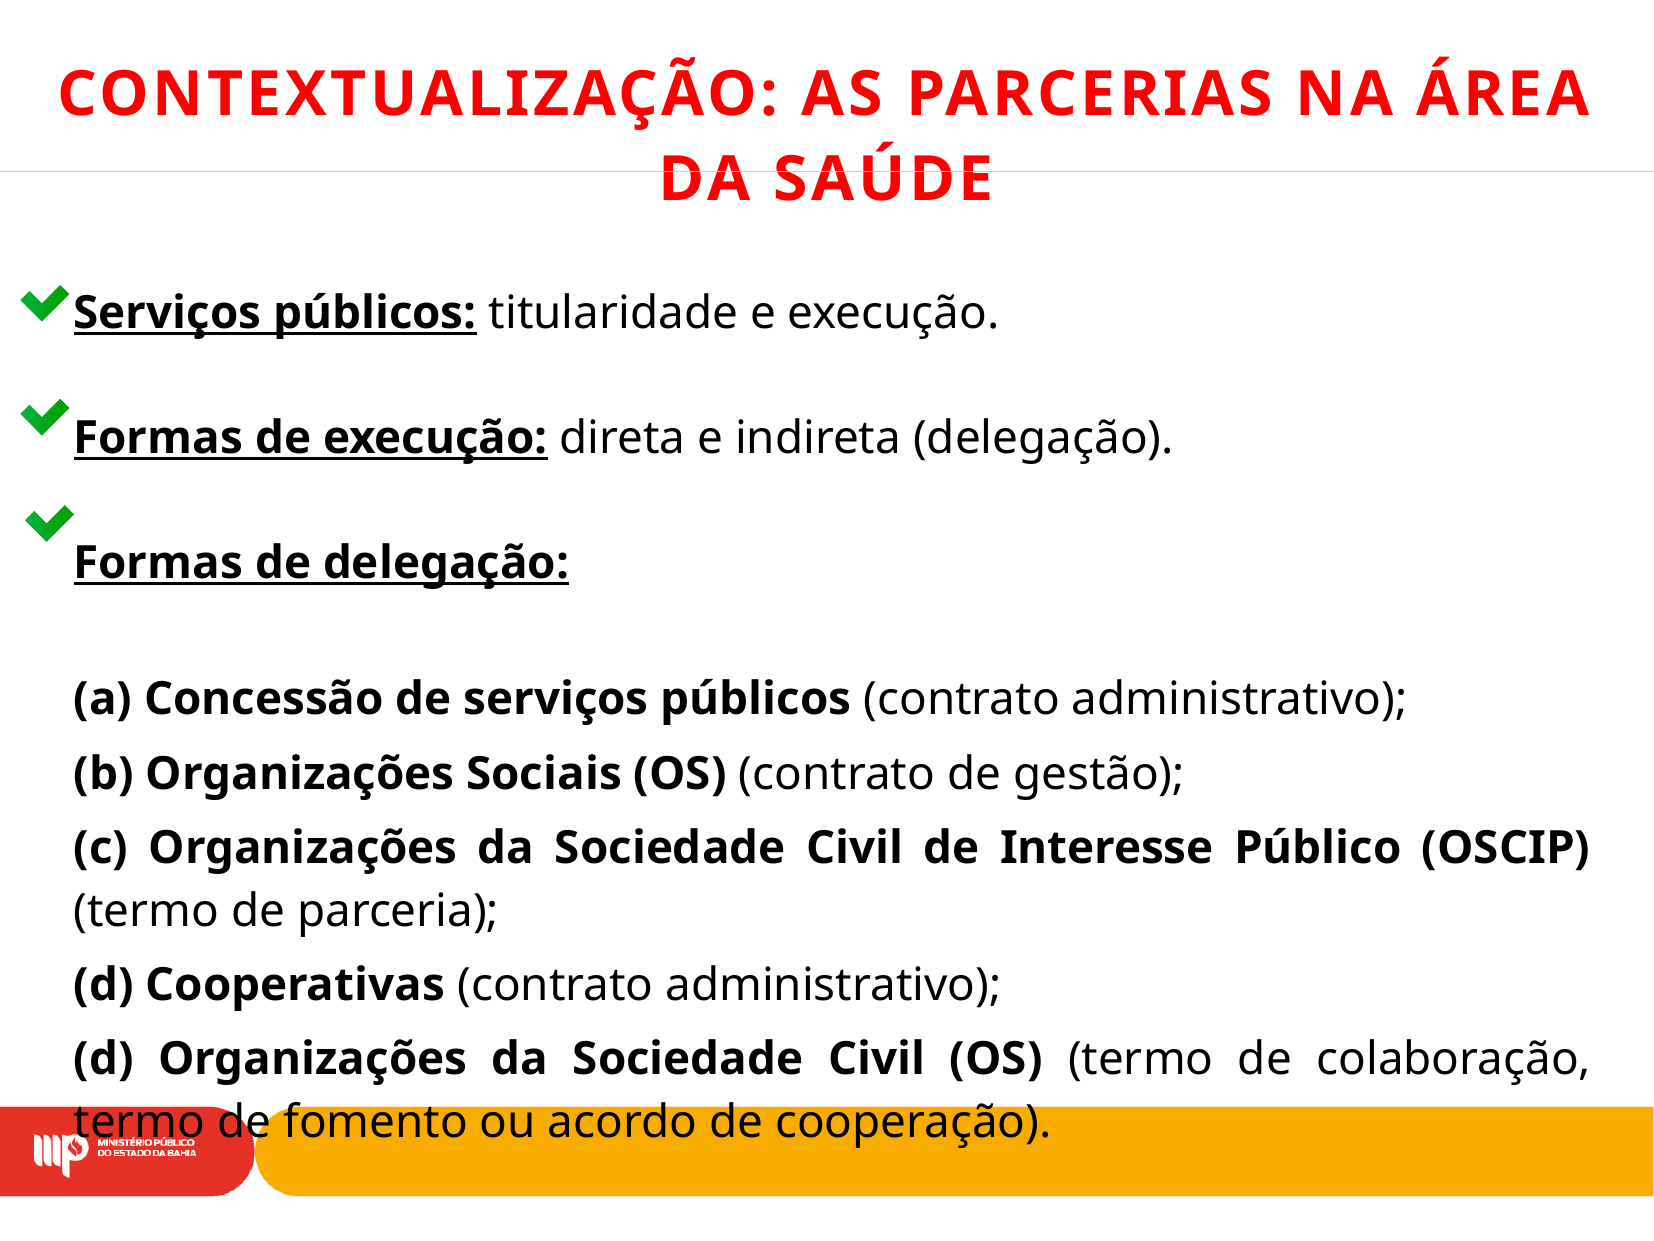

CONTEXTUALIZAÇÃO: AS PARCERIAS NA ÁREA DA SAÚDE
Serviços públicos: titularidade e execução.
Formas de execução: direta e indireta (delegação).
Formas de delegação:
(a) Concessão de serviços públicos (contrato administrativo);
(b) Organizações Sociais (OS) (contrato de gestão);
(c) Organizações da Sociedade Civil de Interesse Público (OSCIP) (termo de parceria);
(d) Cooperativas (contrato administrativo);
(d) Organizações da Sociedade Civil (OS) (termo de colaboração, termo de fomento ou acordo de cooperação).